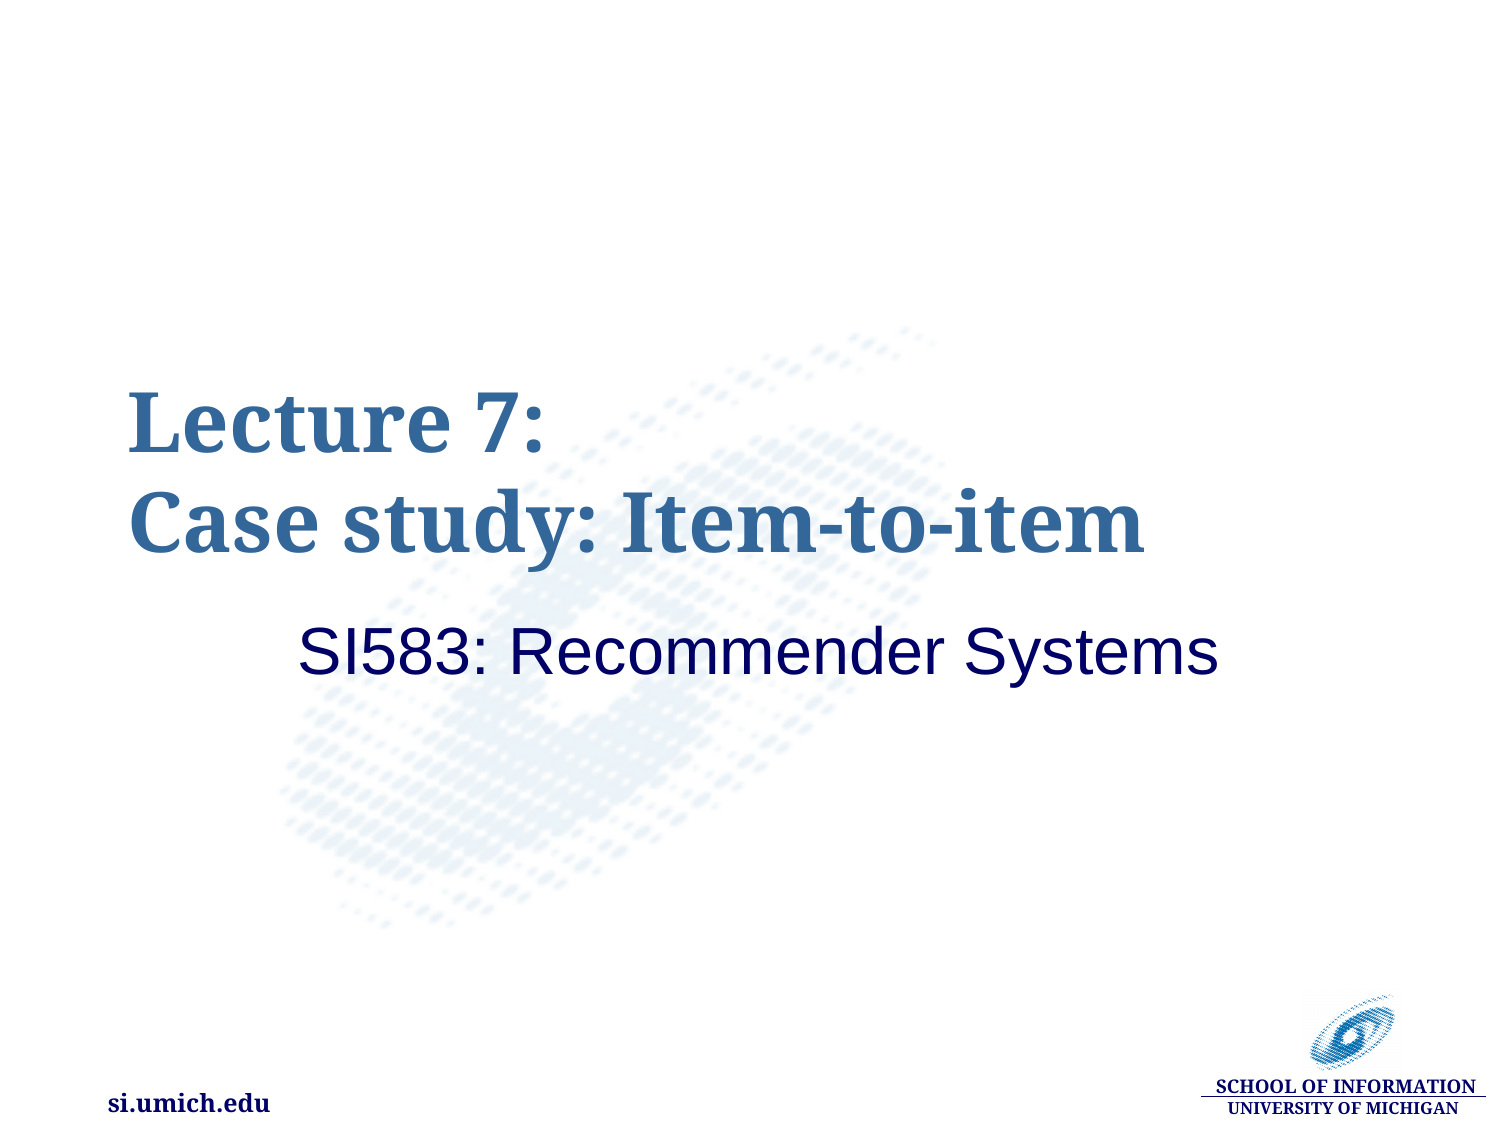

# Lecture 7: Case study: Item-to-item
 SI583: Recommender Systems